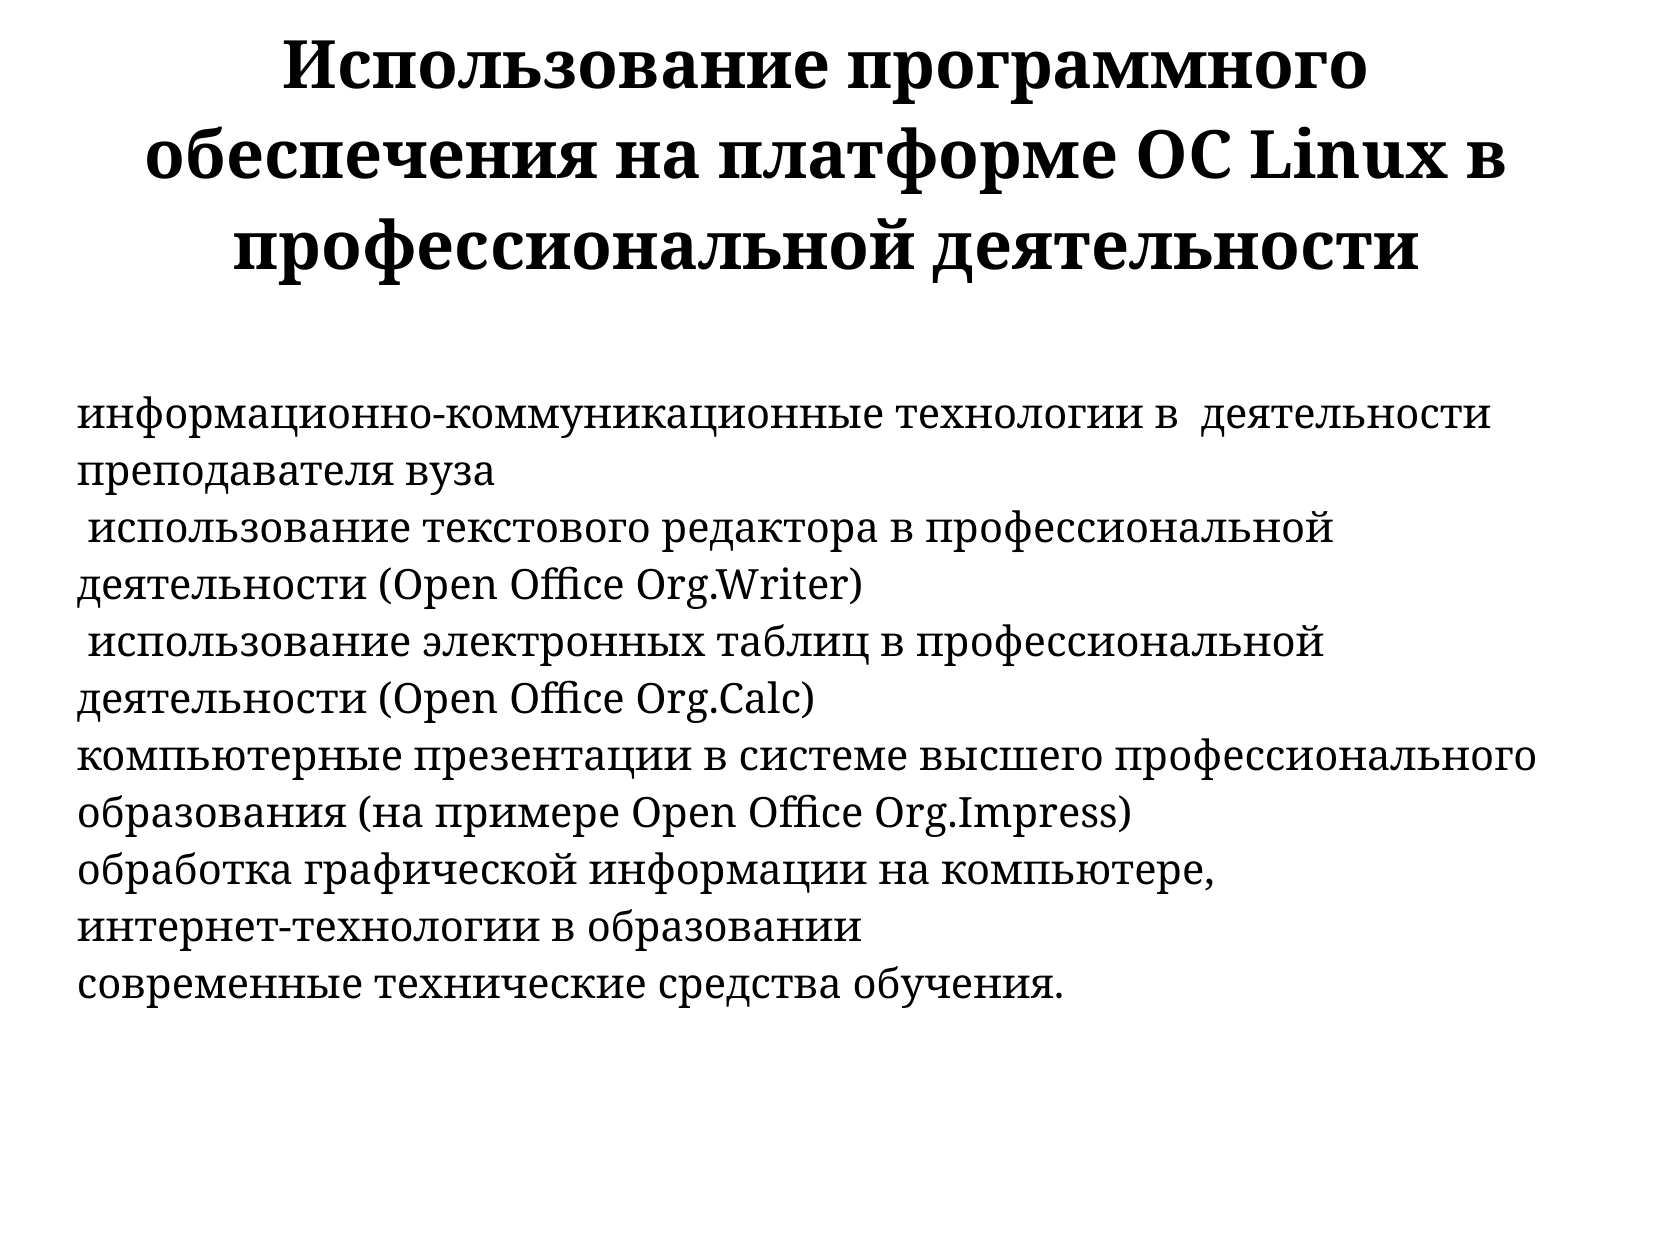

# Использование программного обеспечения на платформе ОС Linux в профессиональной деятельности
информационно-коммуникационные технологии в деятельности преподавателя вуза
 использование текстового редактора в профессиональной деятельности (Open Office Org.Writer)
 использование электронных таблиц в профессиональной деятельности (Open Office Org.Calс)
компьютерные презентации в системе высшего профессионального образования (на примере Open Office Org.Impress)
обработка графической информации на компьютере,
интернет-технологии в образовании
современные технические средства обучения.